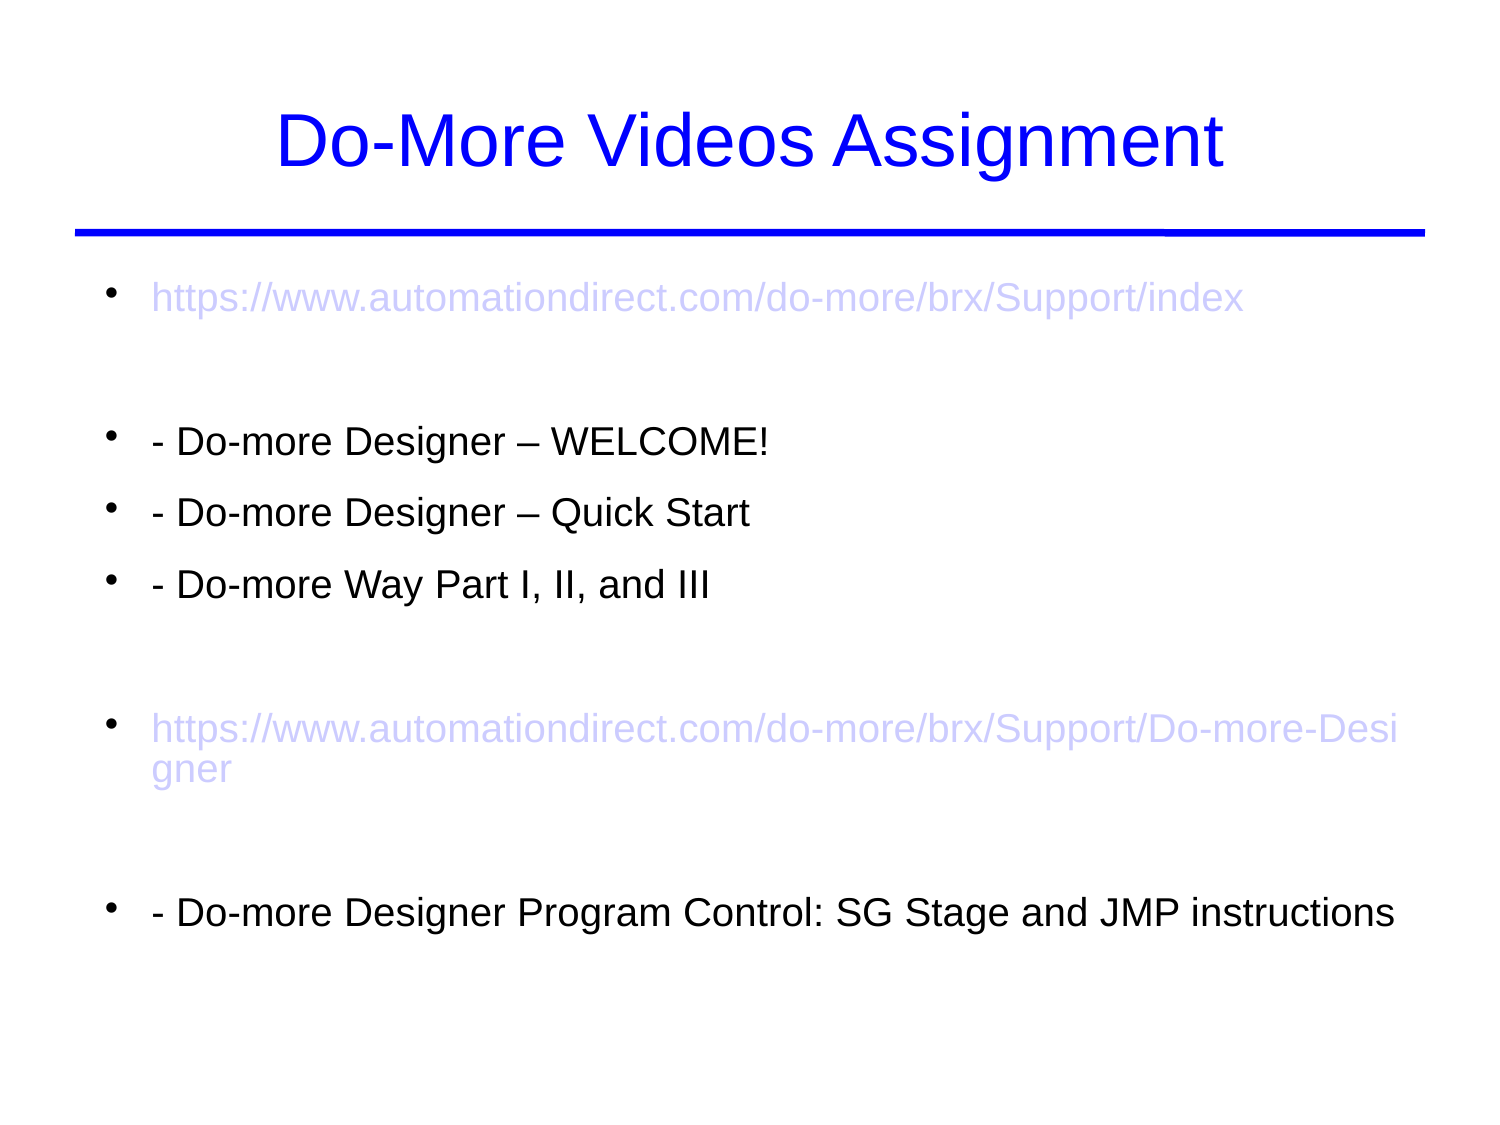

# Do-More Videos Assignment
https://www.automationdirect.com/do-more/brx/Support/index
- Do-more Designer – WELCOME!
- Do-more Designer – Quick Start
- Do-more Way Part I, II, and III
https://www.automationdirect.com/do-more/brx/Support/Do-more-Designer
- Do-more Designer Program Control: SG Stage and JMP instructions